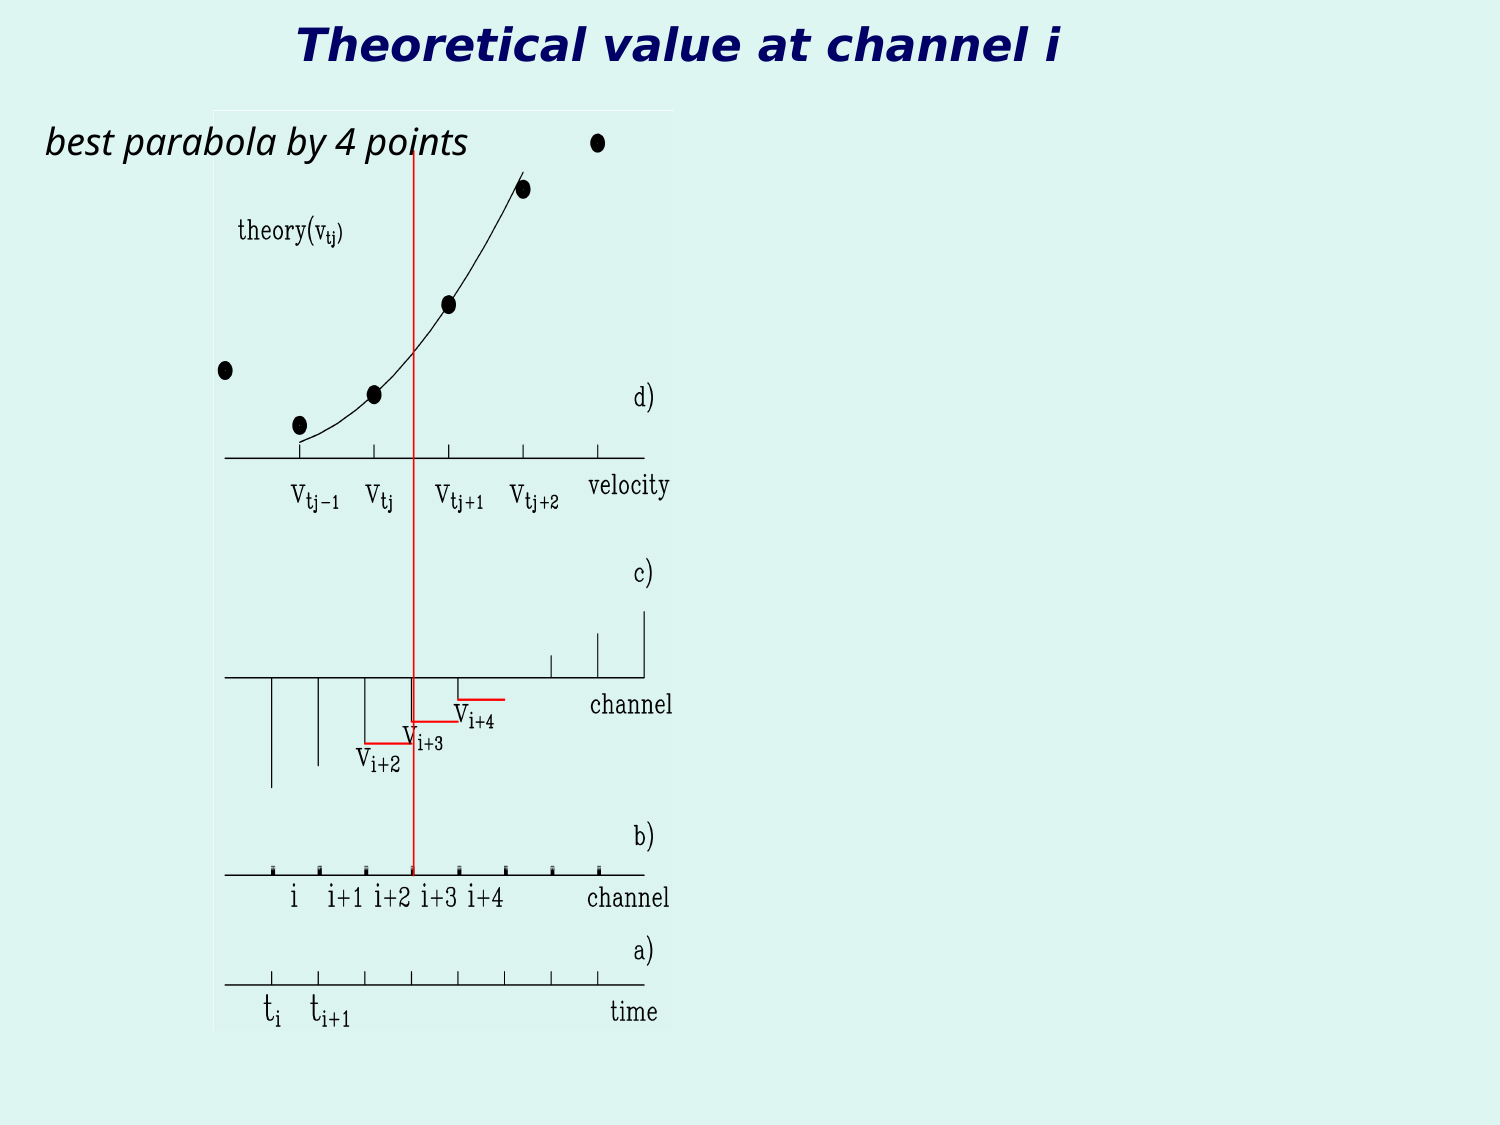

Theoretical value at channel i
best parabola by 4 points